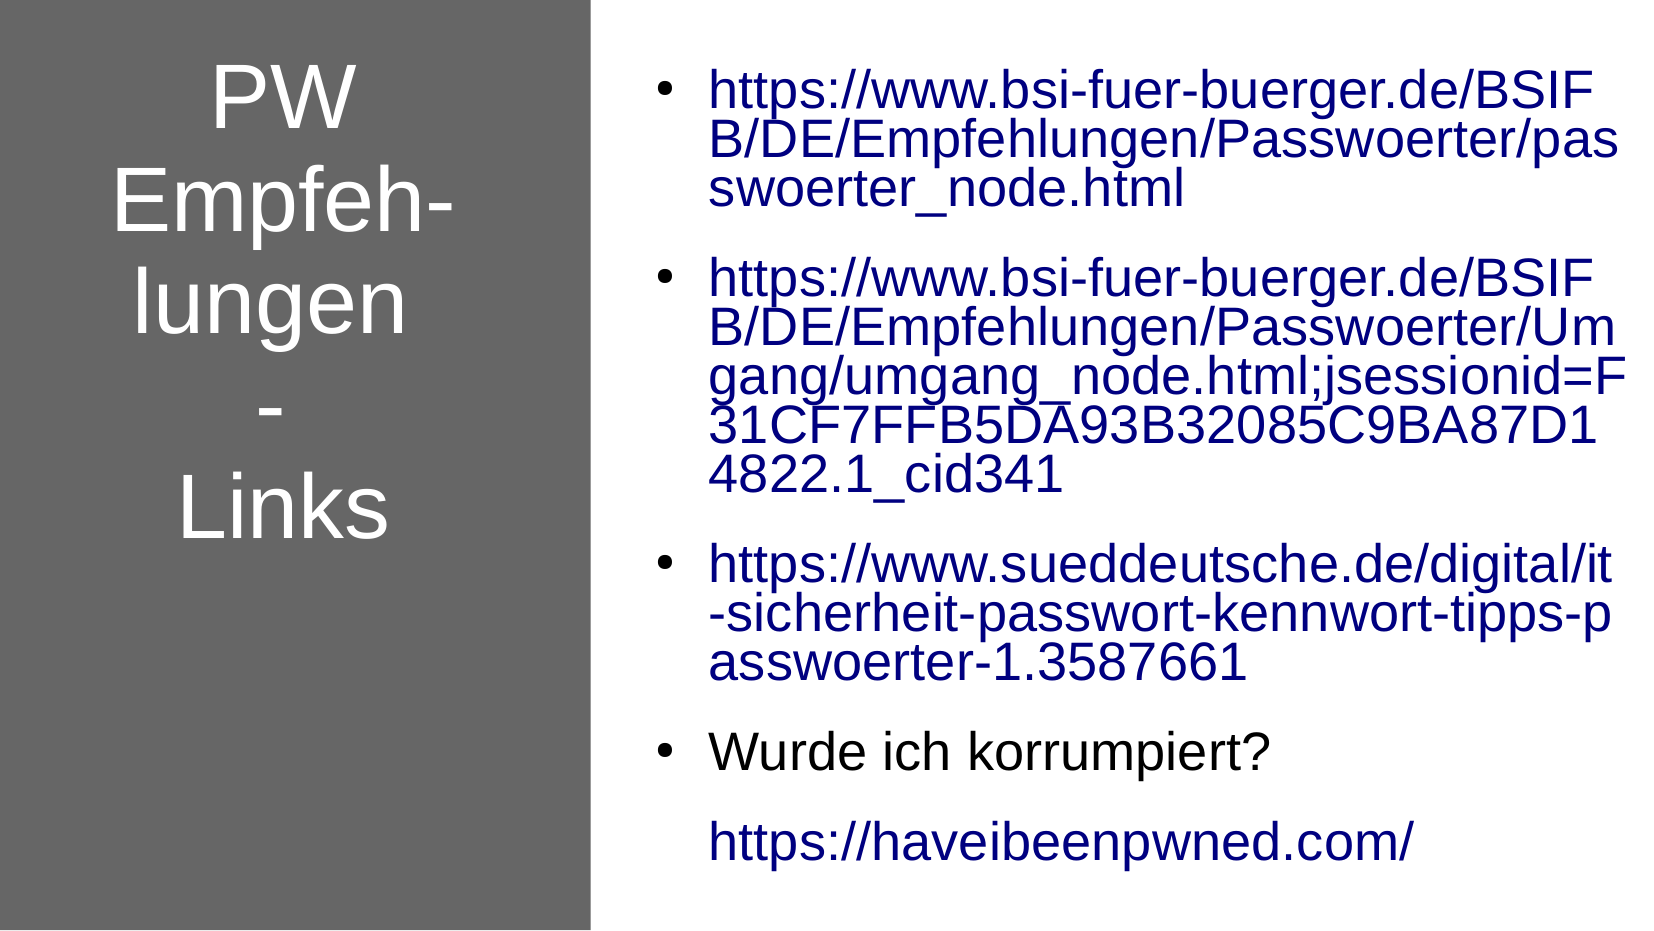

# PW Empfeh-lungen - Links
https://www.bsi-fuer-buerger.de/BSIFB/DE/Empfehlungen/Passwoerter/passwoerter_node.html
https://www.bsi-fuer-buerger.de/BSIFB/DE/Empfehlungen/Passwoerter/Umgang/umgang_node.html;jsessionid=F31CF7FFB5DA93B32085C9BA87D14822.1_cid341
https://www.sueddeutsche.de/digital/it-sicherheit-passwort-kennwort-tipps-passwoerter-1.3587661
Wurde ich korrumpiert?
https://haveibeenpwned.com/